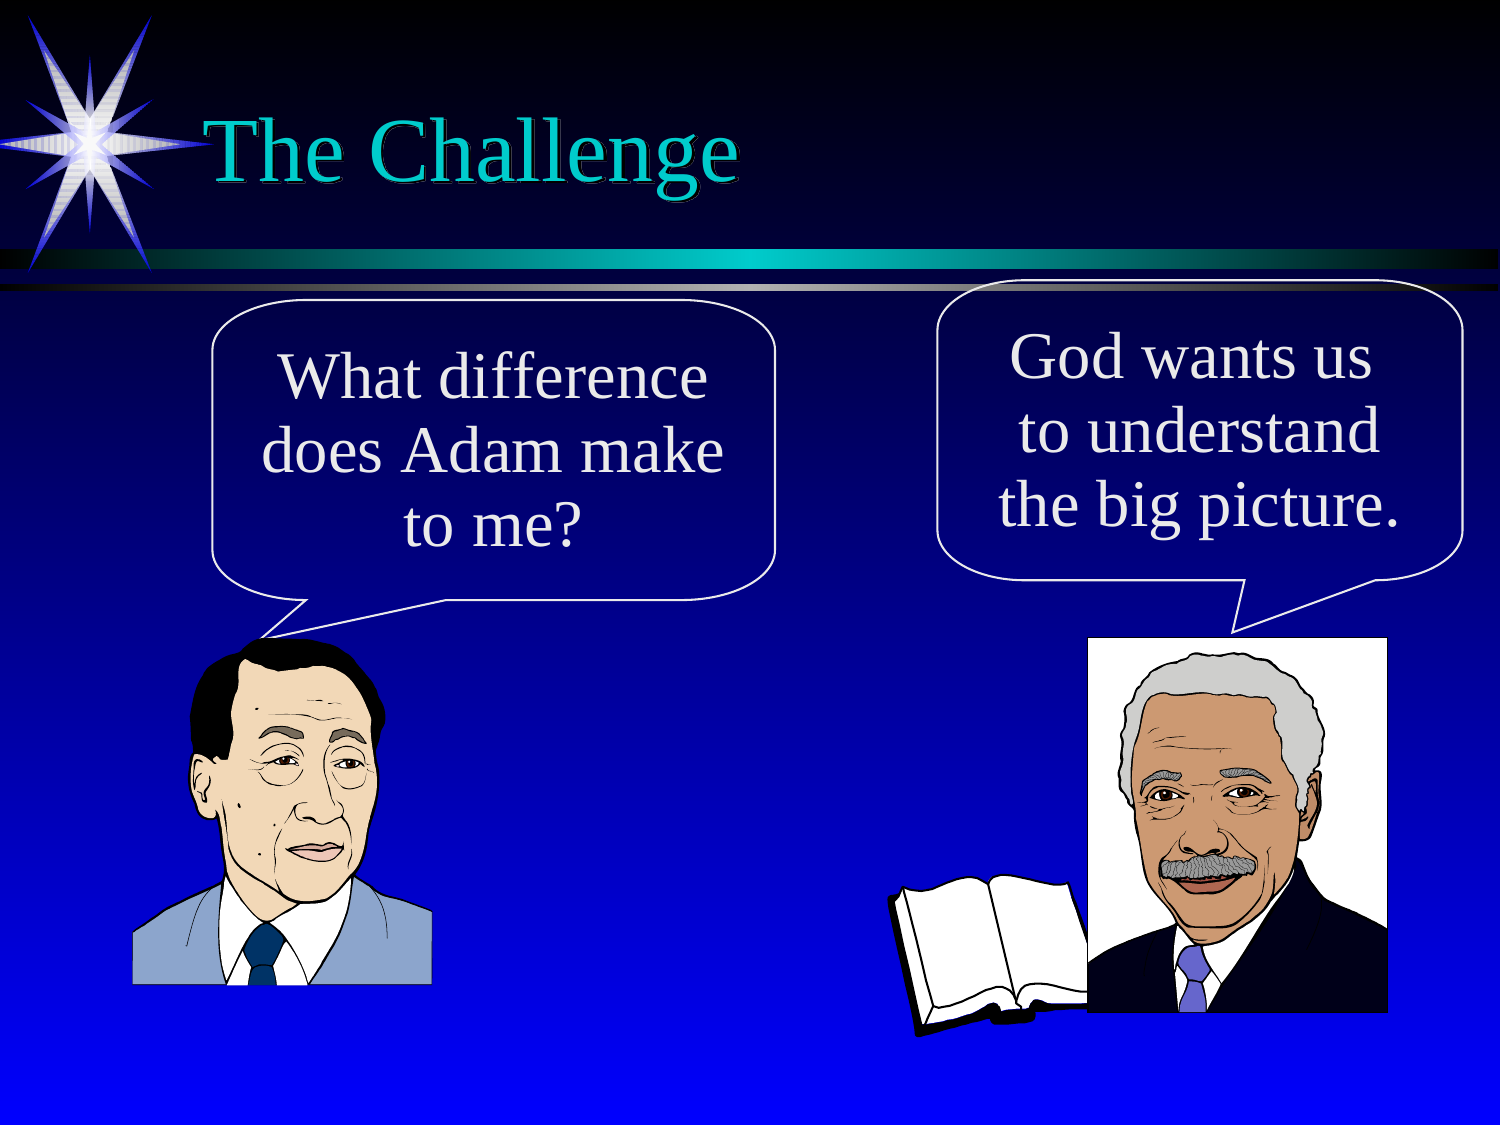

# The Challenge
God wants us
to understand
the big picture.
What difference
does Adam make
to me?